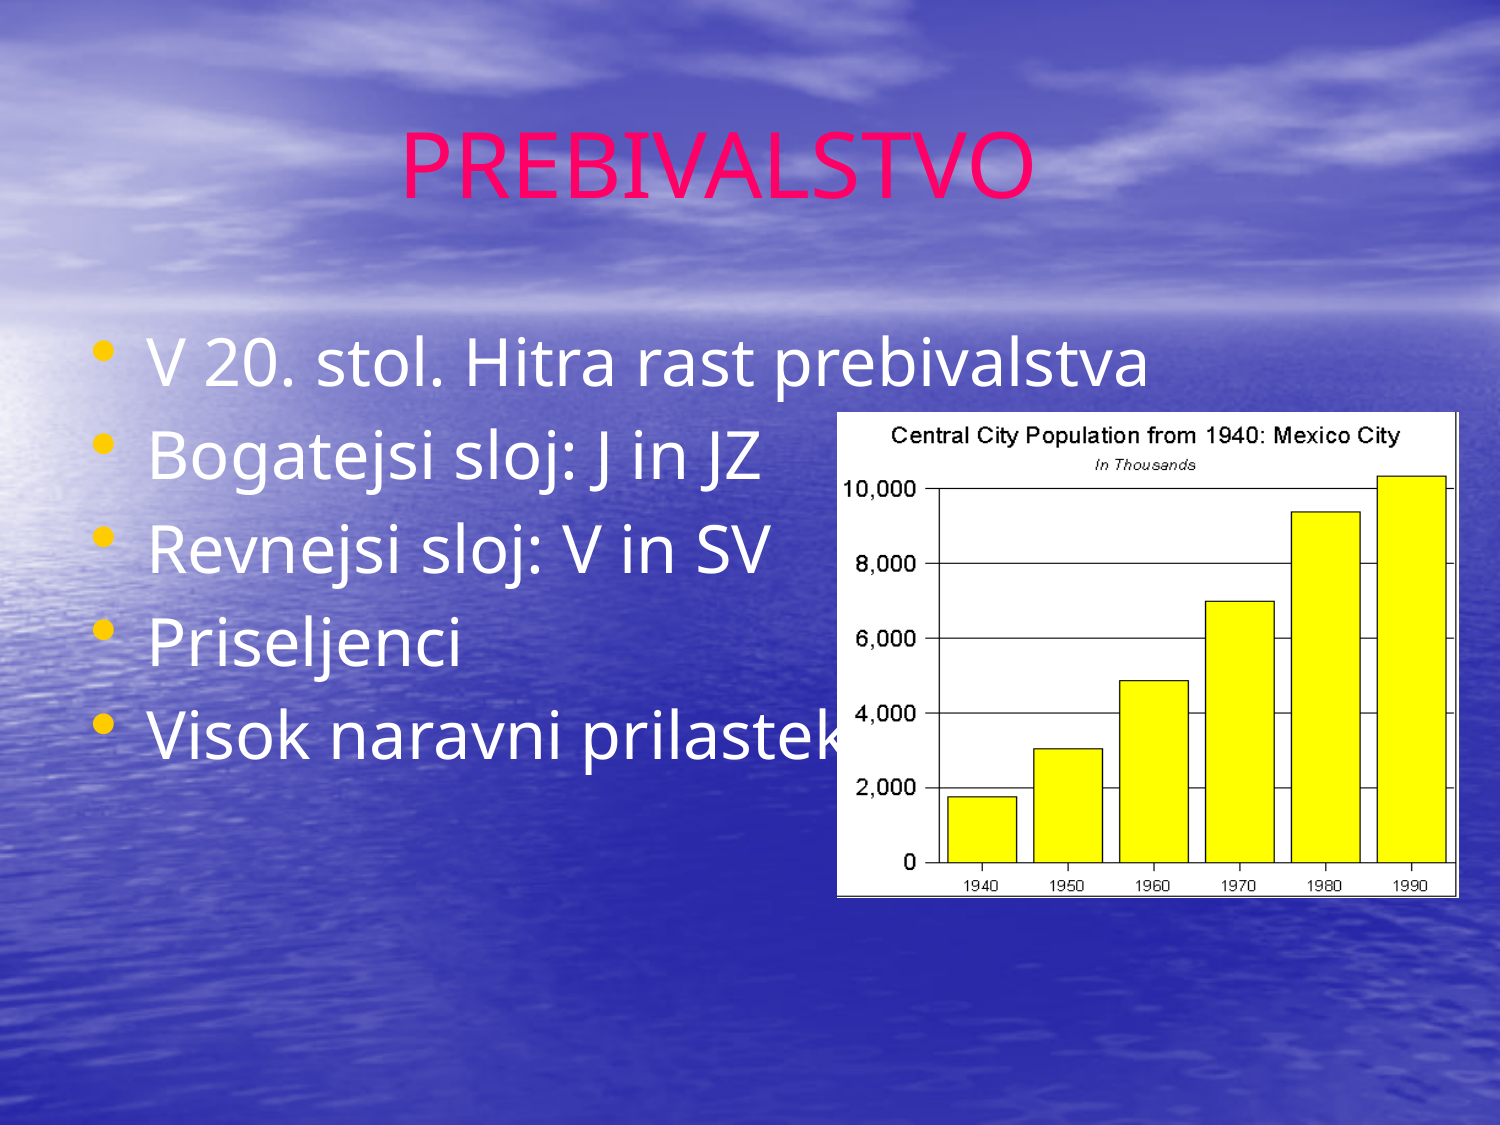

# PREBIVALSTVO
V 20. stol. Hitra rast prebivalstva
Bogatejsi sloj: J in JZ
Revnejsi sloj: V in SV
Priseljenci
Visok naravni prilastek